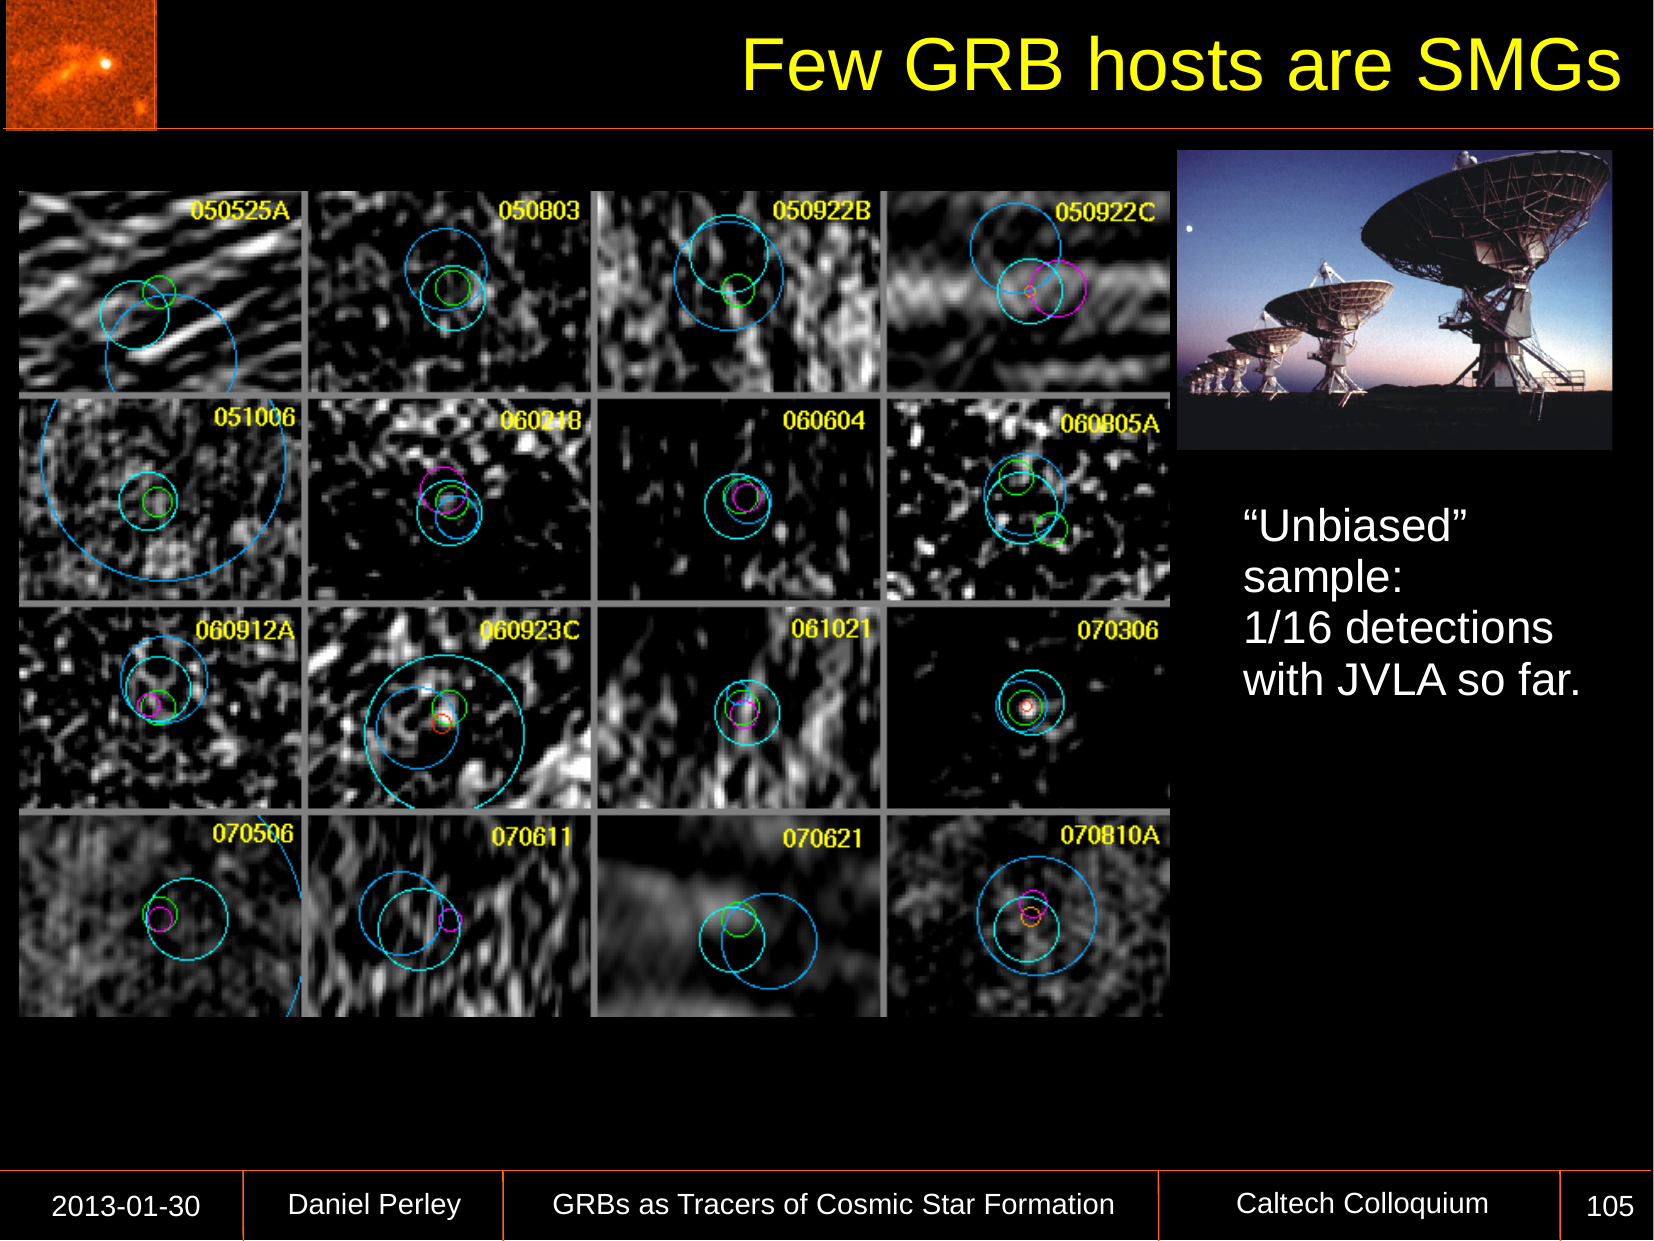

# Few GRB hosts are SMGs
“Unbiased” sample:
1/16 detections with JVLA so far.
2013-01-30
105